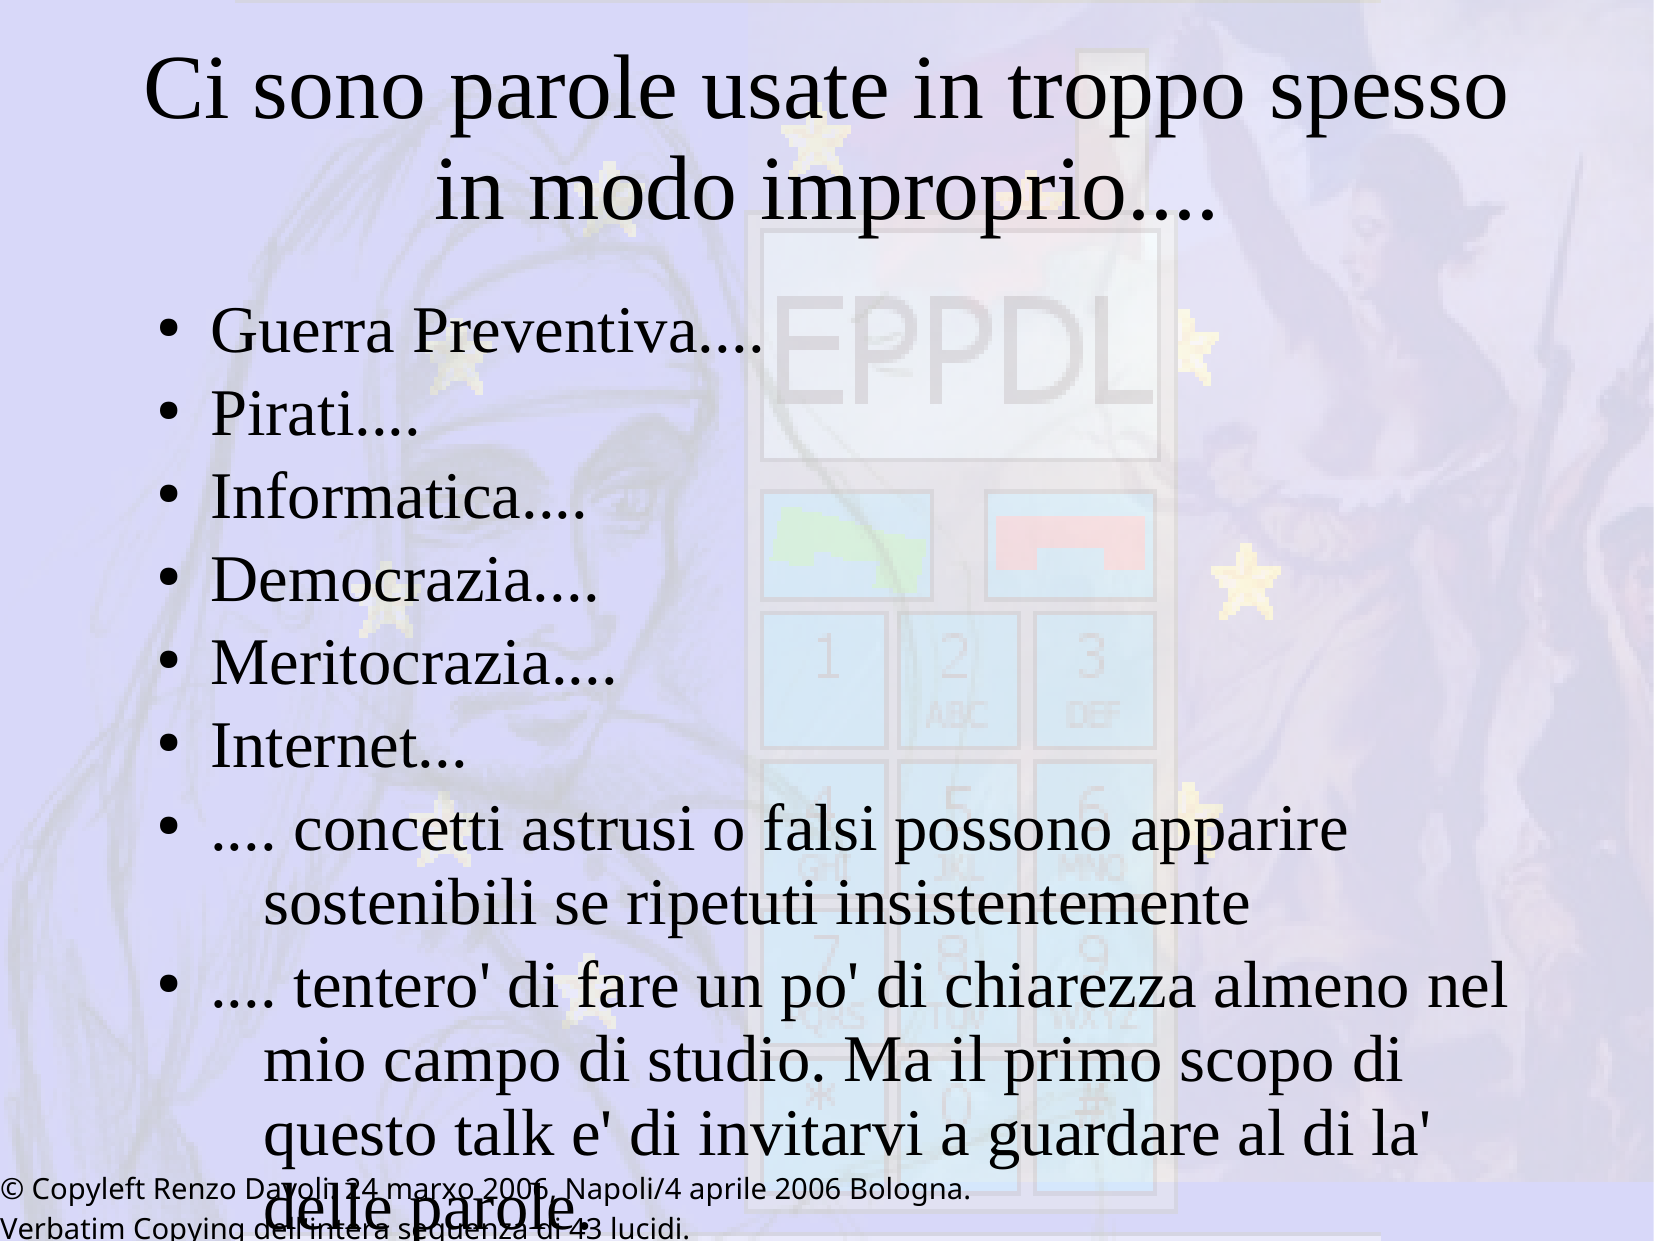

# Ci sono parole usate in troppo spesso in modo improprio....
Guerra Preventiva....
Pirati....
Informatica....
Democrazia....
Meritocrazia....
Internet...
.... concetti astrusi o falsi possono apparire sostenibili se ripetuti insistentemente
.... tentero' di fare un po' di chiarezza almeno nel mio campo di studio. Ma il primo scopo di questo talk e' di invitarvi a guardare al di la' delle parole.